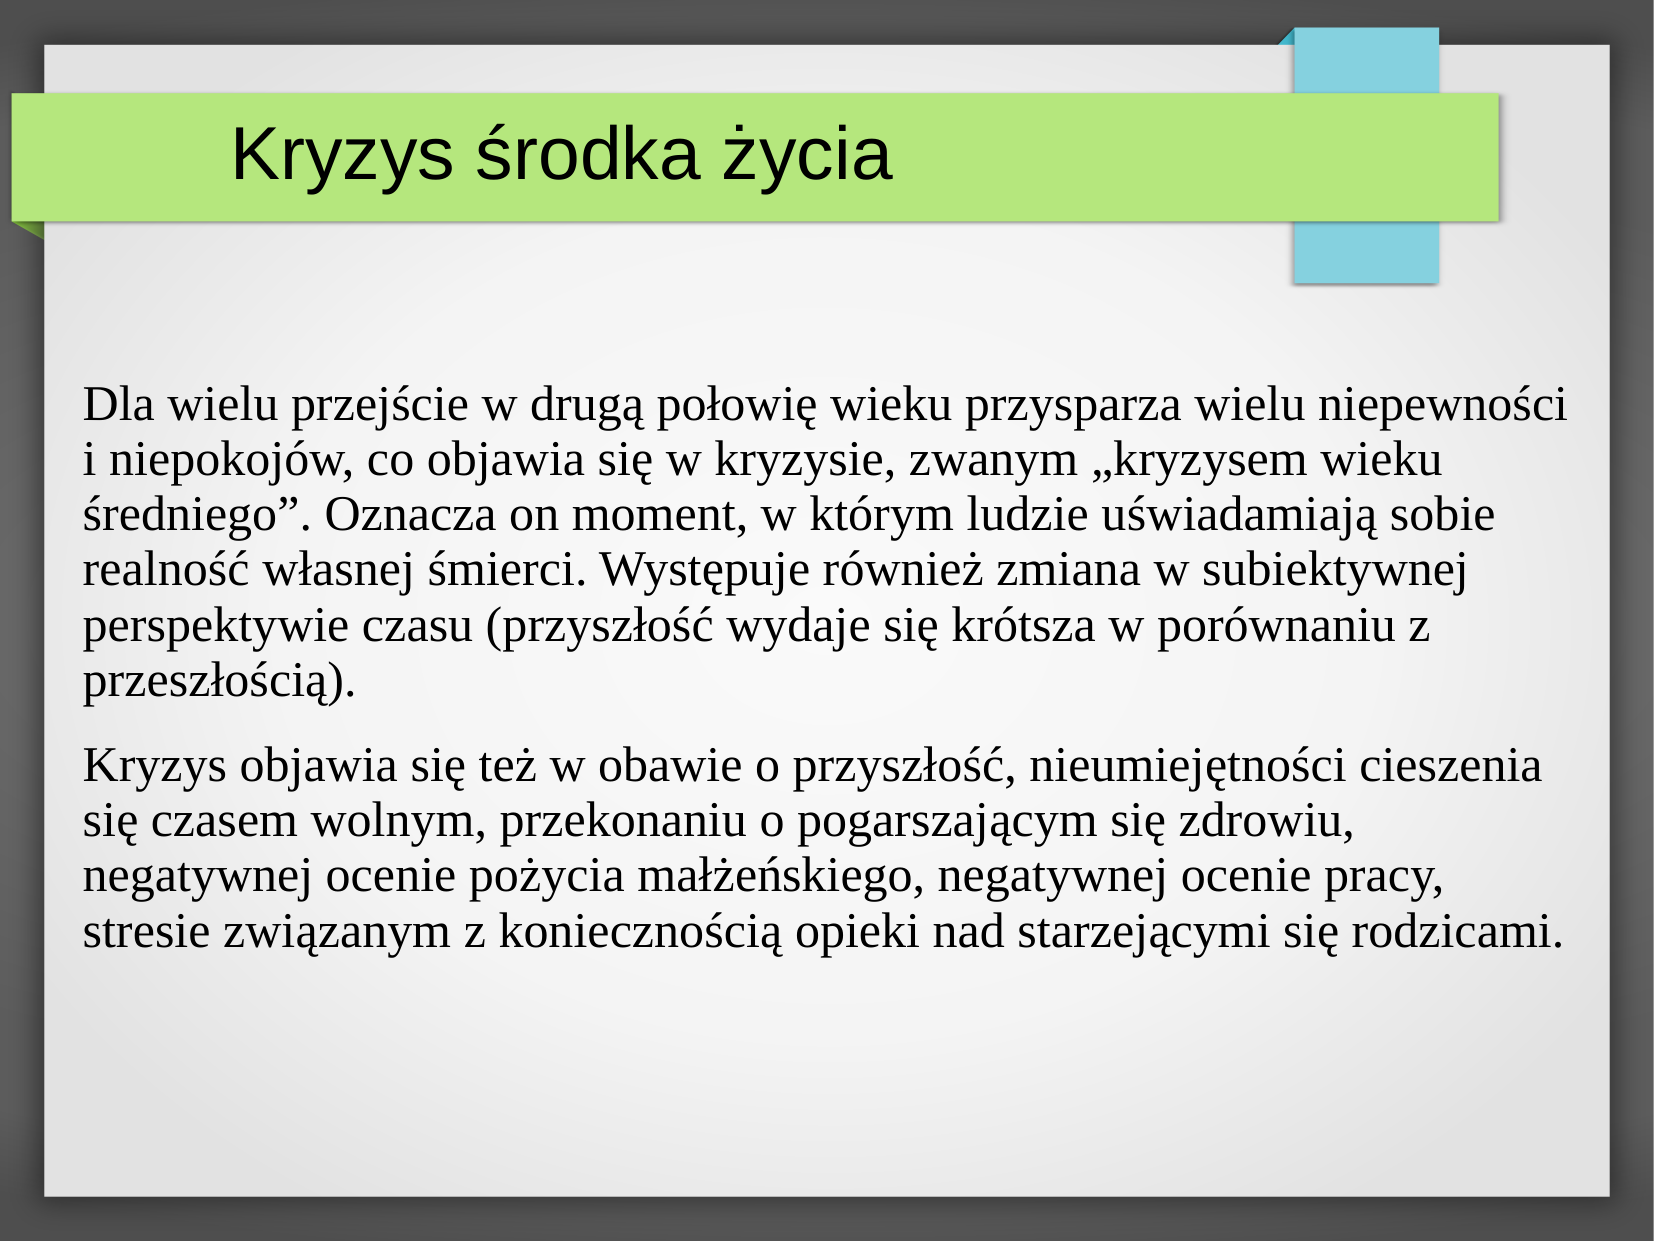

# Kryzys środka życia
Dla wielu przejście w drugą połowię wieku przysparza wielu niepewności i niepokojów, co objawia się w kryzysie, zwanym „kryzysem wieku średniego”. Oznacza on moment, w którym ludzie uświadamiają sobie realność własnej śmierci. Występuje również zmiana w subiektywnej perspektywie czasu (przyszłość wydaje się krótsza w porównaniu z przeszłością).
Kryzys objawia się też w obawie o przyszłość, nieumiejętności cieszenia się czasem wolnym, przekonaniu o pogarszającym się zdrowiu, negatywnej ocenie pożycia małżeńskiego, negatywnej ocenie pracy, stresie związanym z koniecznością opieki nad starzejącymi się rodzicami.